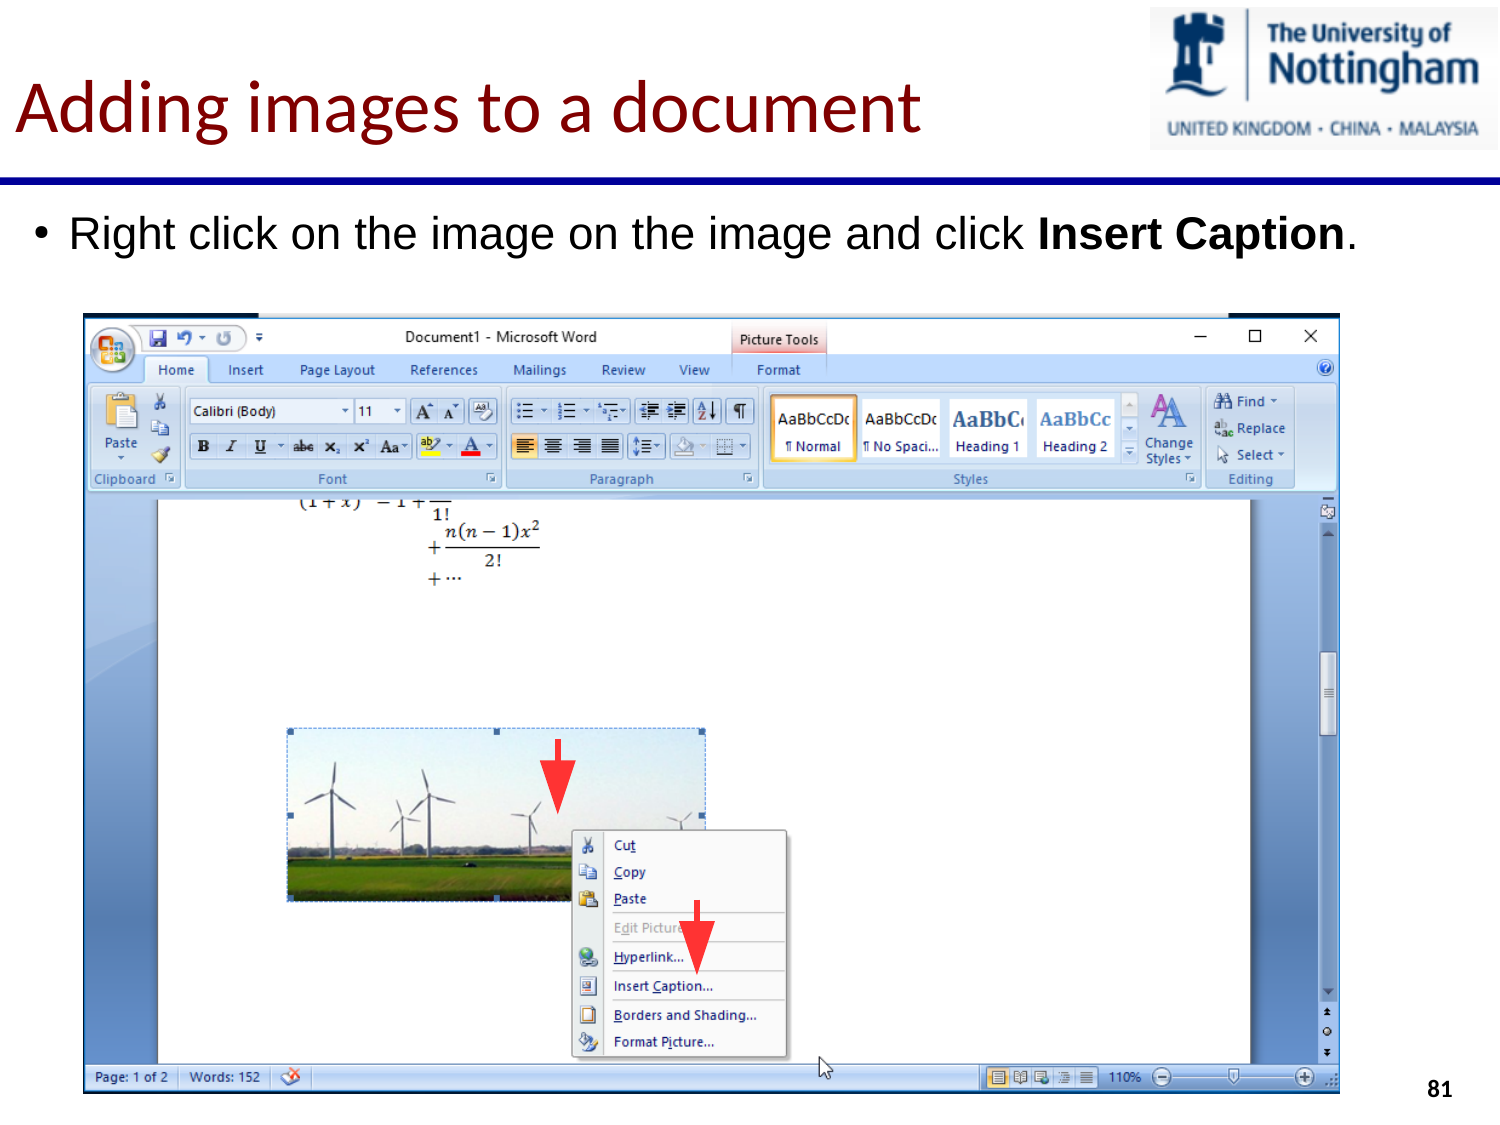

# Adding images to a document
Right click on the image on the image and click Insert Caption.